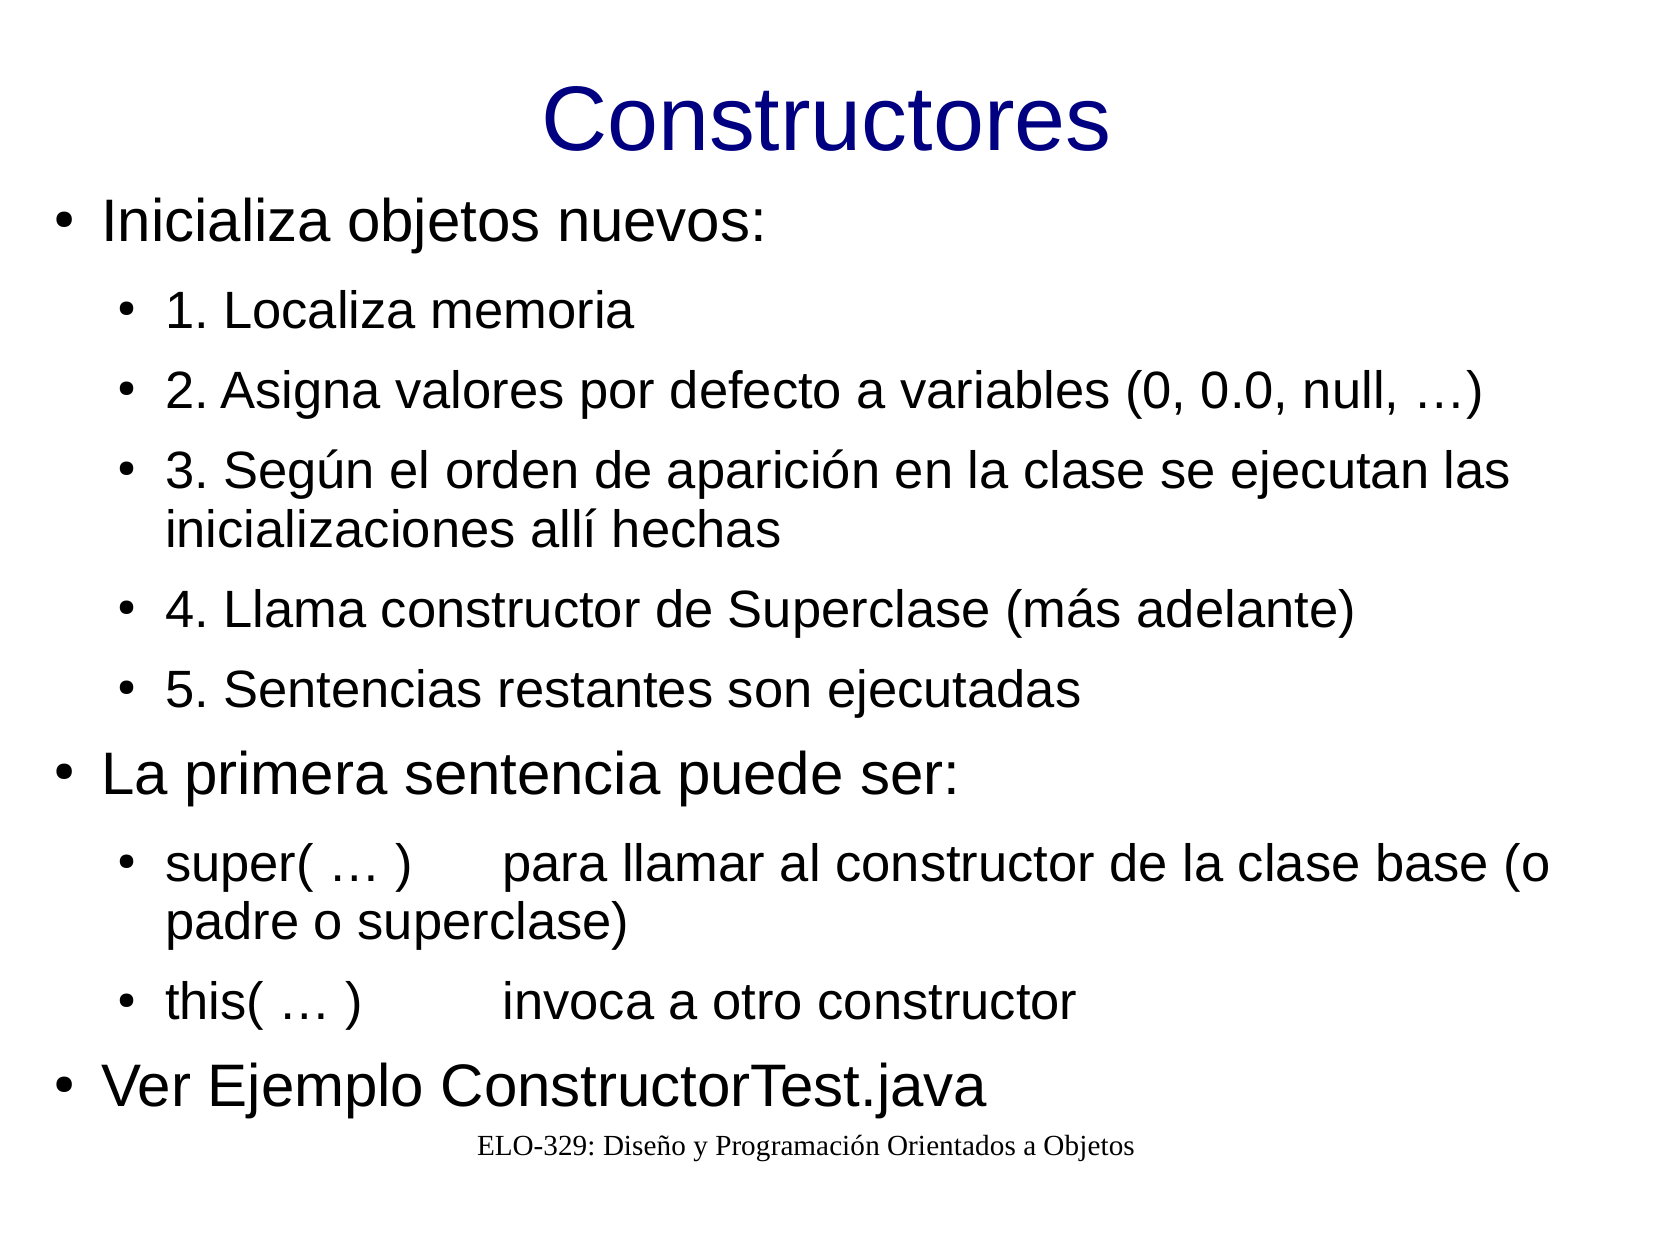

# Constructores
Inicializa objetos nuevos:
1. Localiza memoria
2. Asigna valores por defecto a variables (0, 0.0, null, …)
3. Según el orden de aparición en la clase se ejecutan las inicializaciones allí hechas
4. Llama constructor de Superclase (más adelante)
5. Sentencias restantes son ejecutadas
La primera sentencia puede ser:
super( … )		para llamar al constructor de la clase base (o padre o superclase)
this( … ) 		invoca a otro constructor
Ver Ejemplo ConstructorTest.java